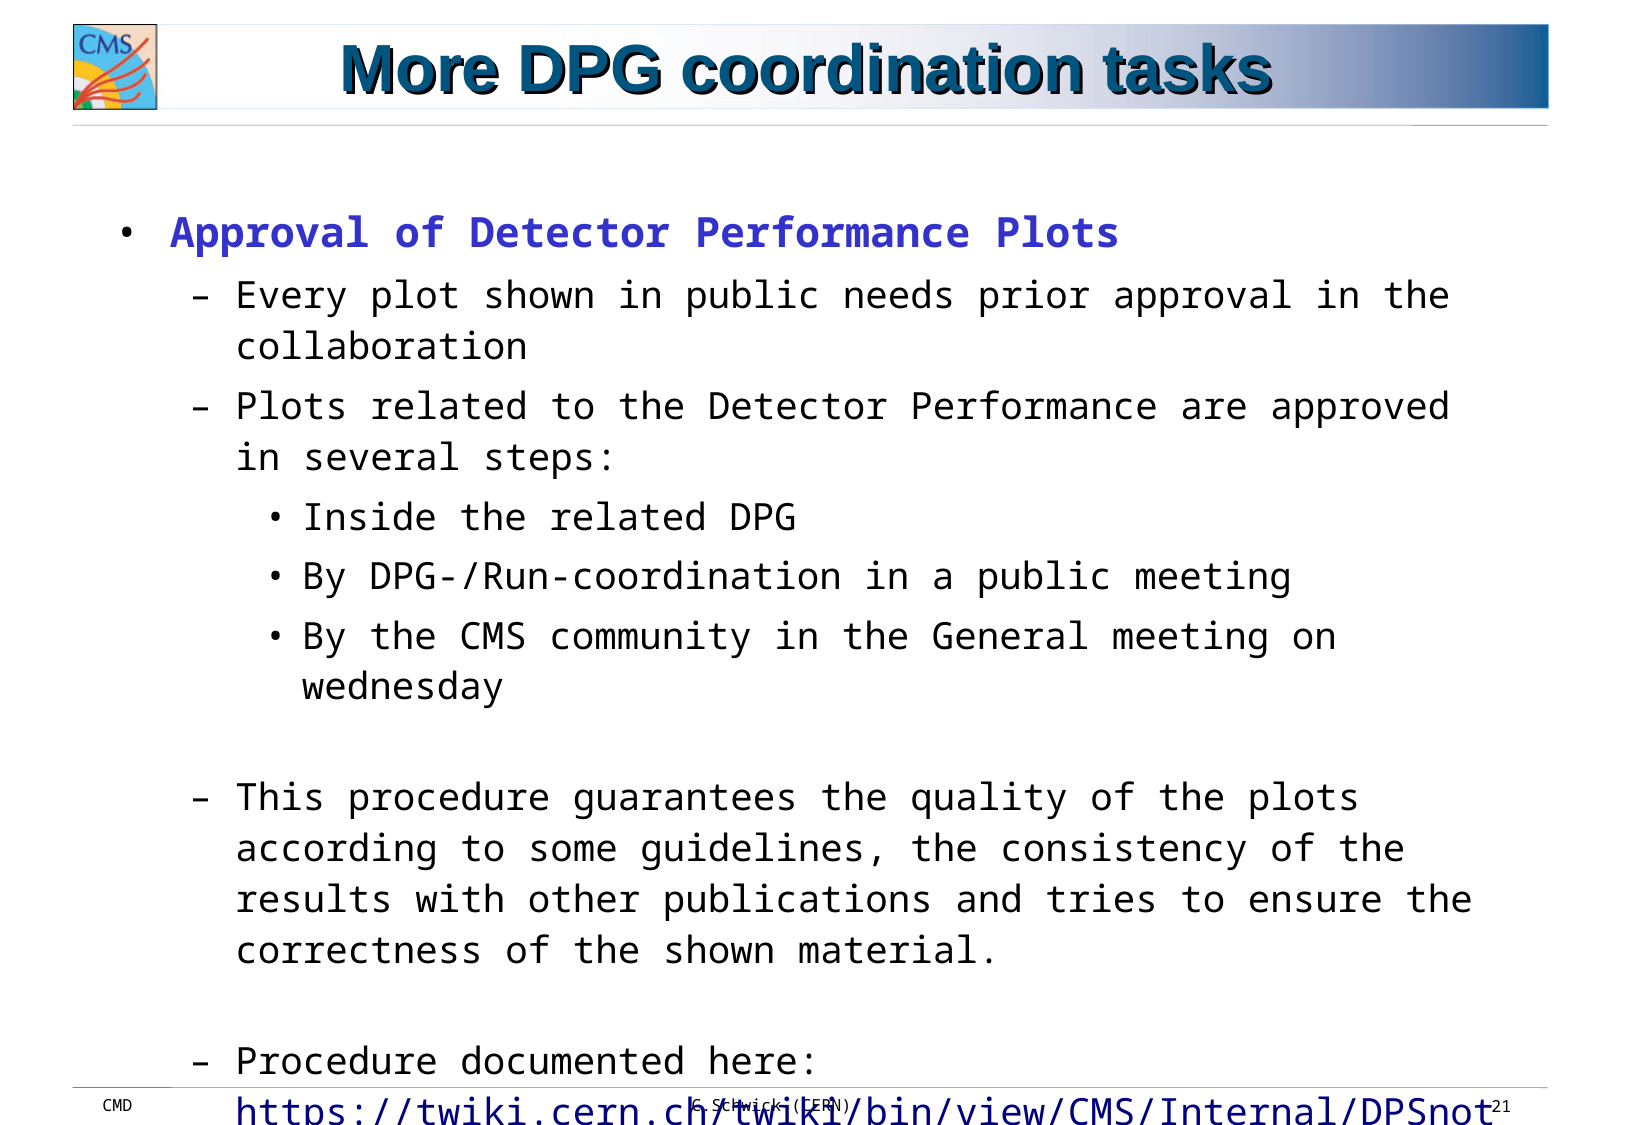

# More DPG coordination tasks
Approval of Detector Performance Plots
Every plot shown in public needs prior approval in the collaboration
Plots related to the Detector Performance are approved in several steps:
Inside the related DPG
By DPG-/Run-coordination in a public meeting
By the CMS community in the General meeting on wednesday
This procedure guarantees the quality of the plots according to some guidelines, the consistency of the results with other publications and tries to ensure the correctness of the shown material.
Procedure documented here: https://twiki.cern.ch/twiki/bin/view/CMS/Internal/DPSnotePreparation
Approved plots can be found in public twikis: https://twiki.cern.ch/twiki/bin/view/CMSPublic/PhysicsResults
And corresponding notes in iCMS:
http://cms.cern.ch/iCMS/jsp/iCMS.jsp?block=publications&mode=single